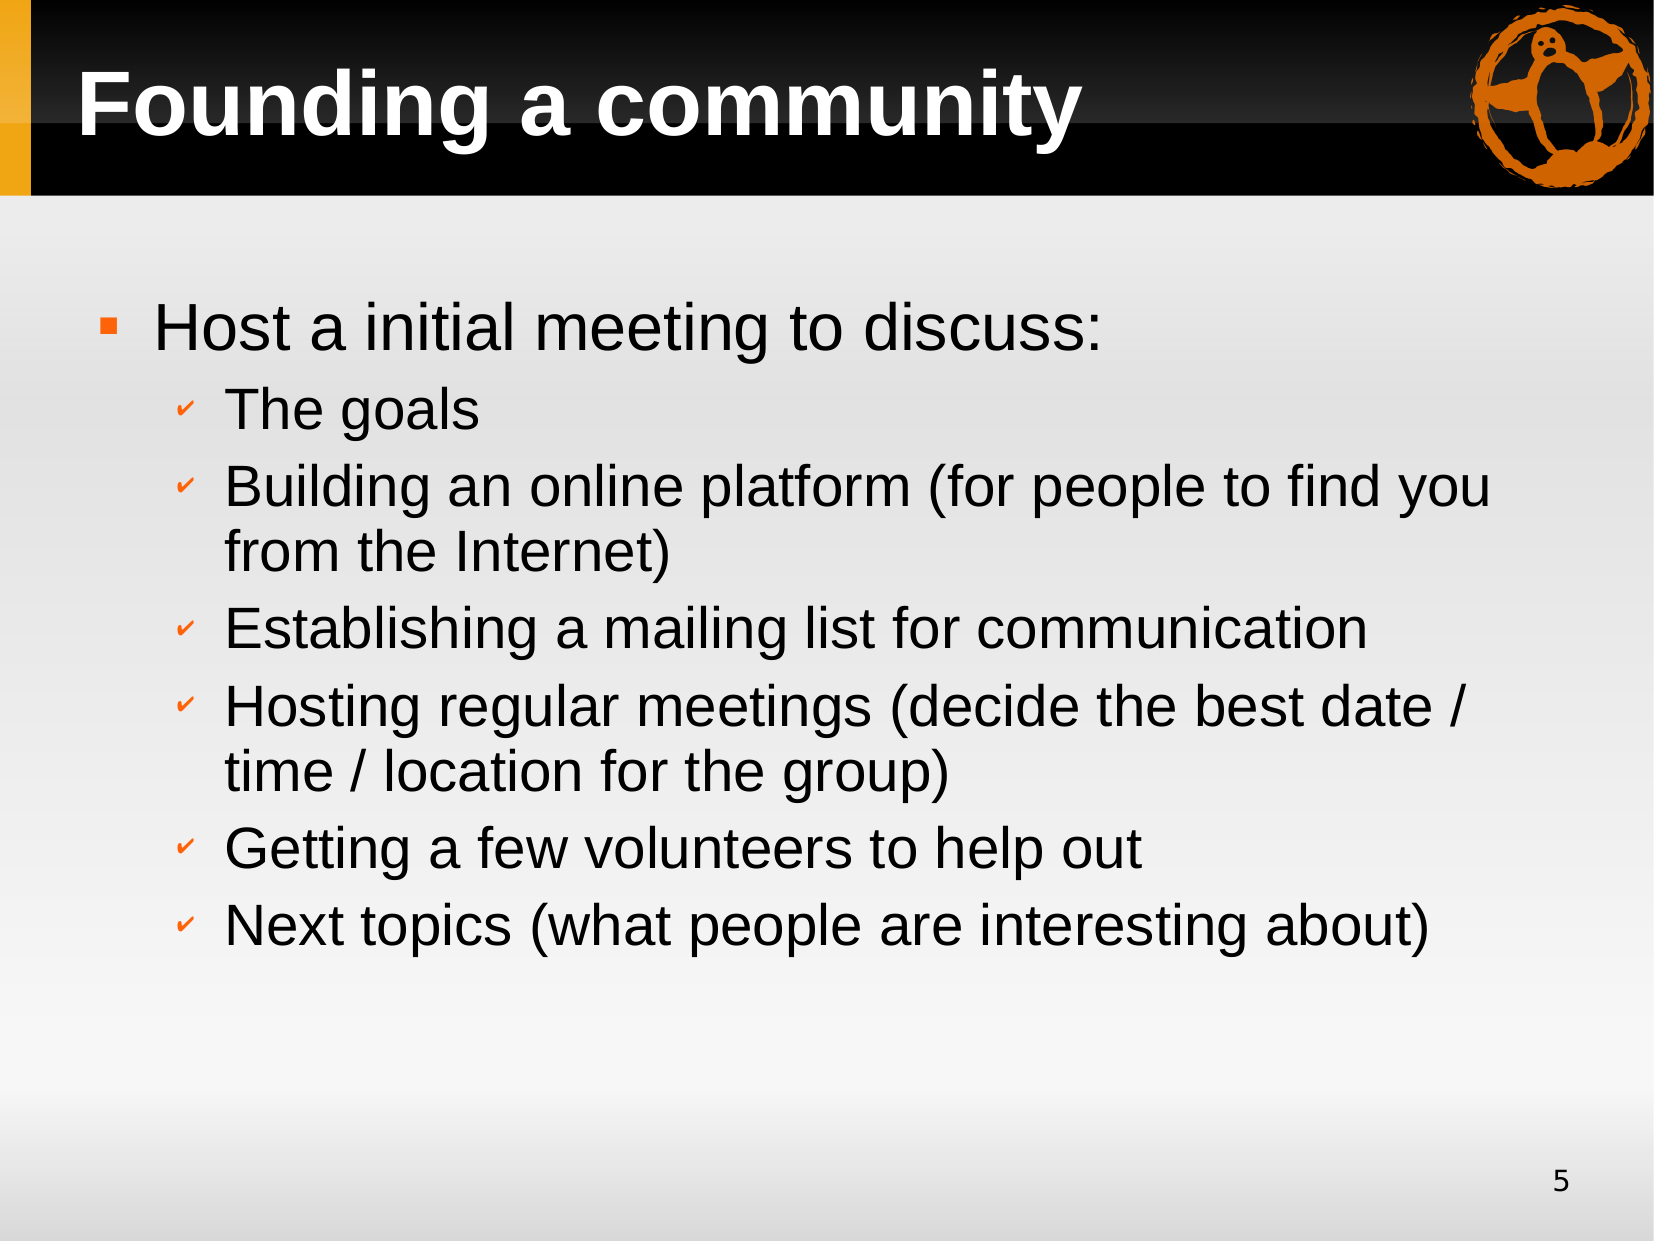

# Founding a community
Host a initial meeting to discuss:
The goals
Building an online platform (for people to find you from the Internet)
Establishing a mailing list for communication
Hosting regular meetings (decide the best date / time / location for the group)
Getting a few volunteers to help out
Next topics (what people are interesting about)
5